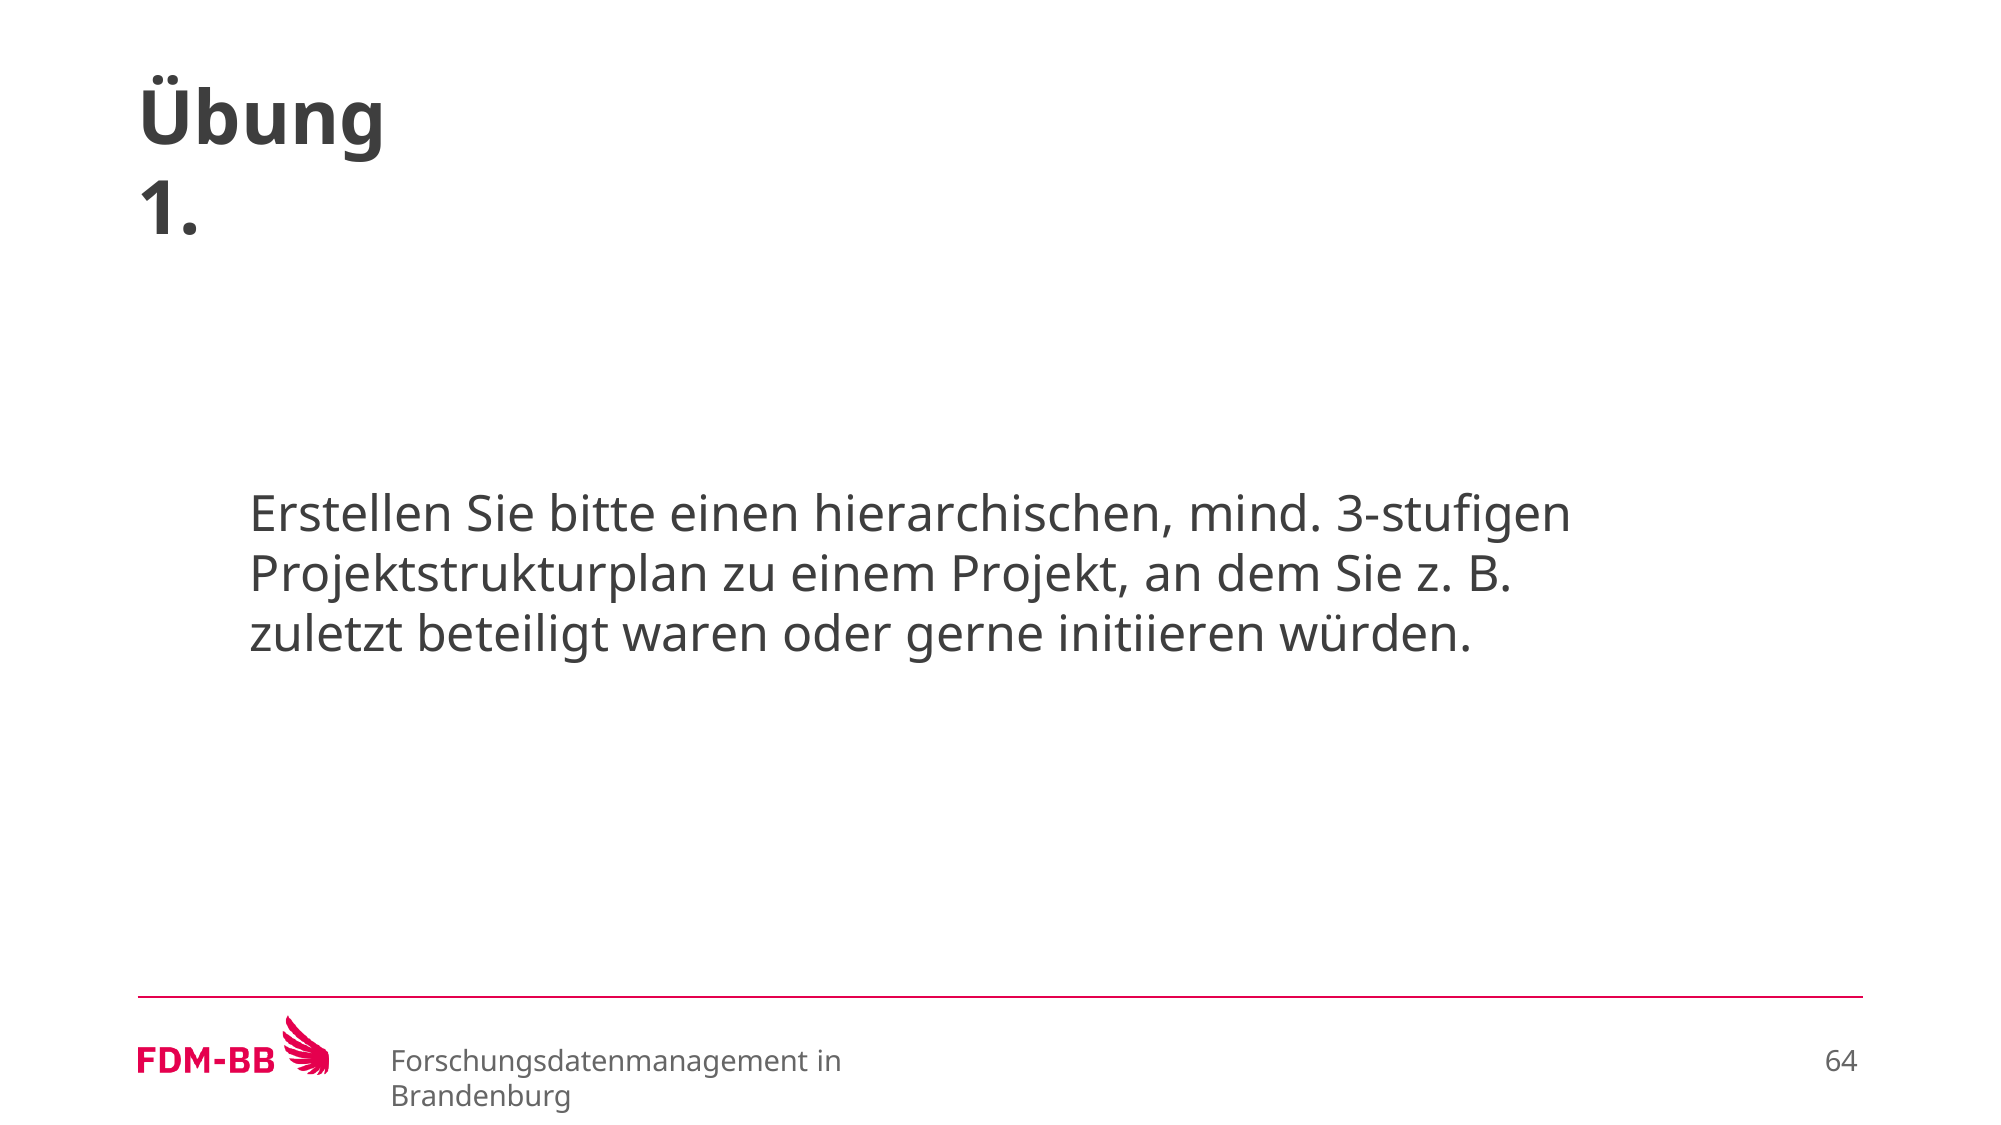

Übung 1.
Erstellen Sie bitte einen hierarchischen, mind. 3-stufigen Projektstrukturplan zu einem Projekt, an dem Sie z. B. zuletzt beteiligt waren oder gerne initiieren würden.
Forschungsdatenmanagement in Brandenburg
64